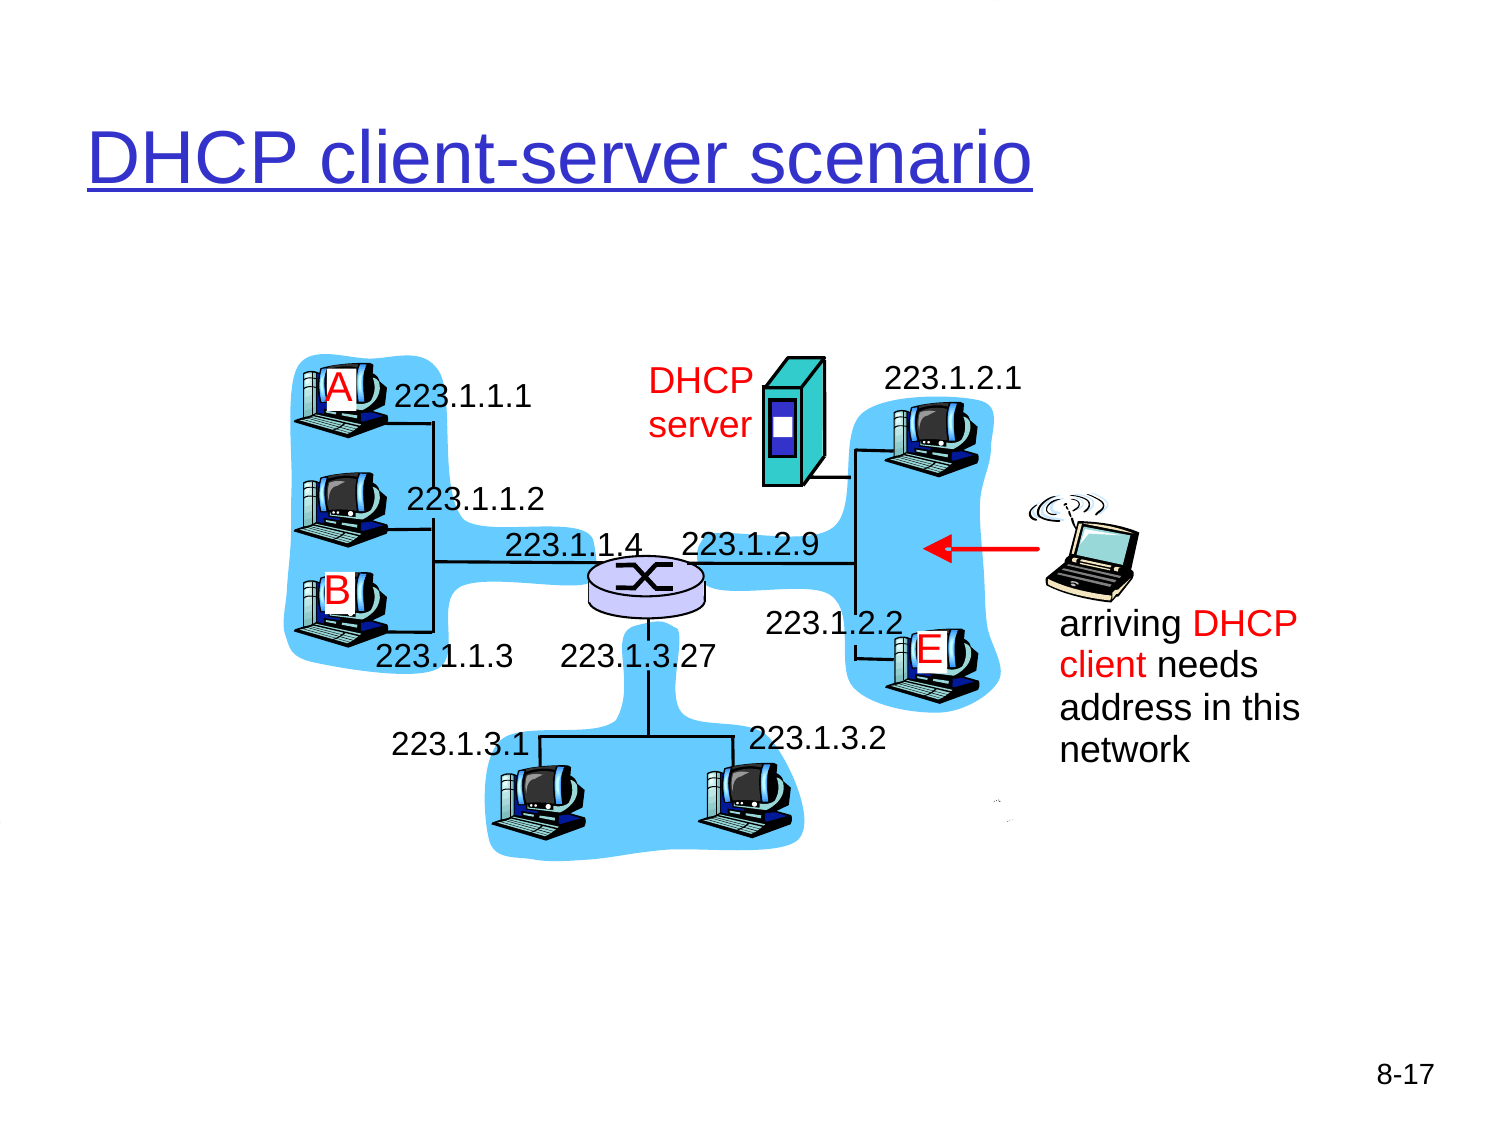

# DHCP client-server scenario
223.1.2.1
A
DHCP
223.1.1.1
server
223.1.1.2
223.1.2.9
223.1.1.4
B
223.1.2.2
arriving DHCP
client needs
address in this
network
E
223.1.1.3
223.1.3.27
223.1.3.2
223.1.3.1
17